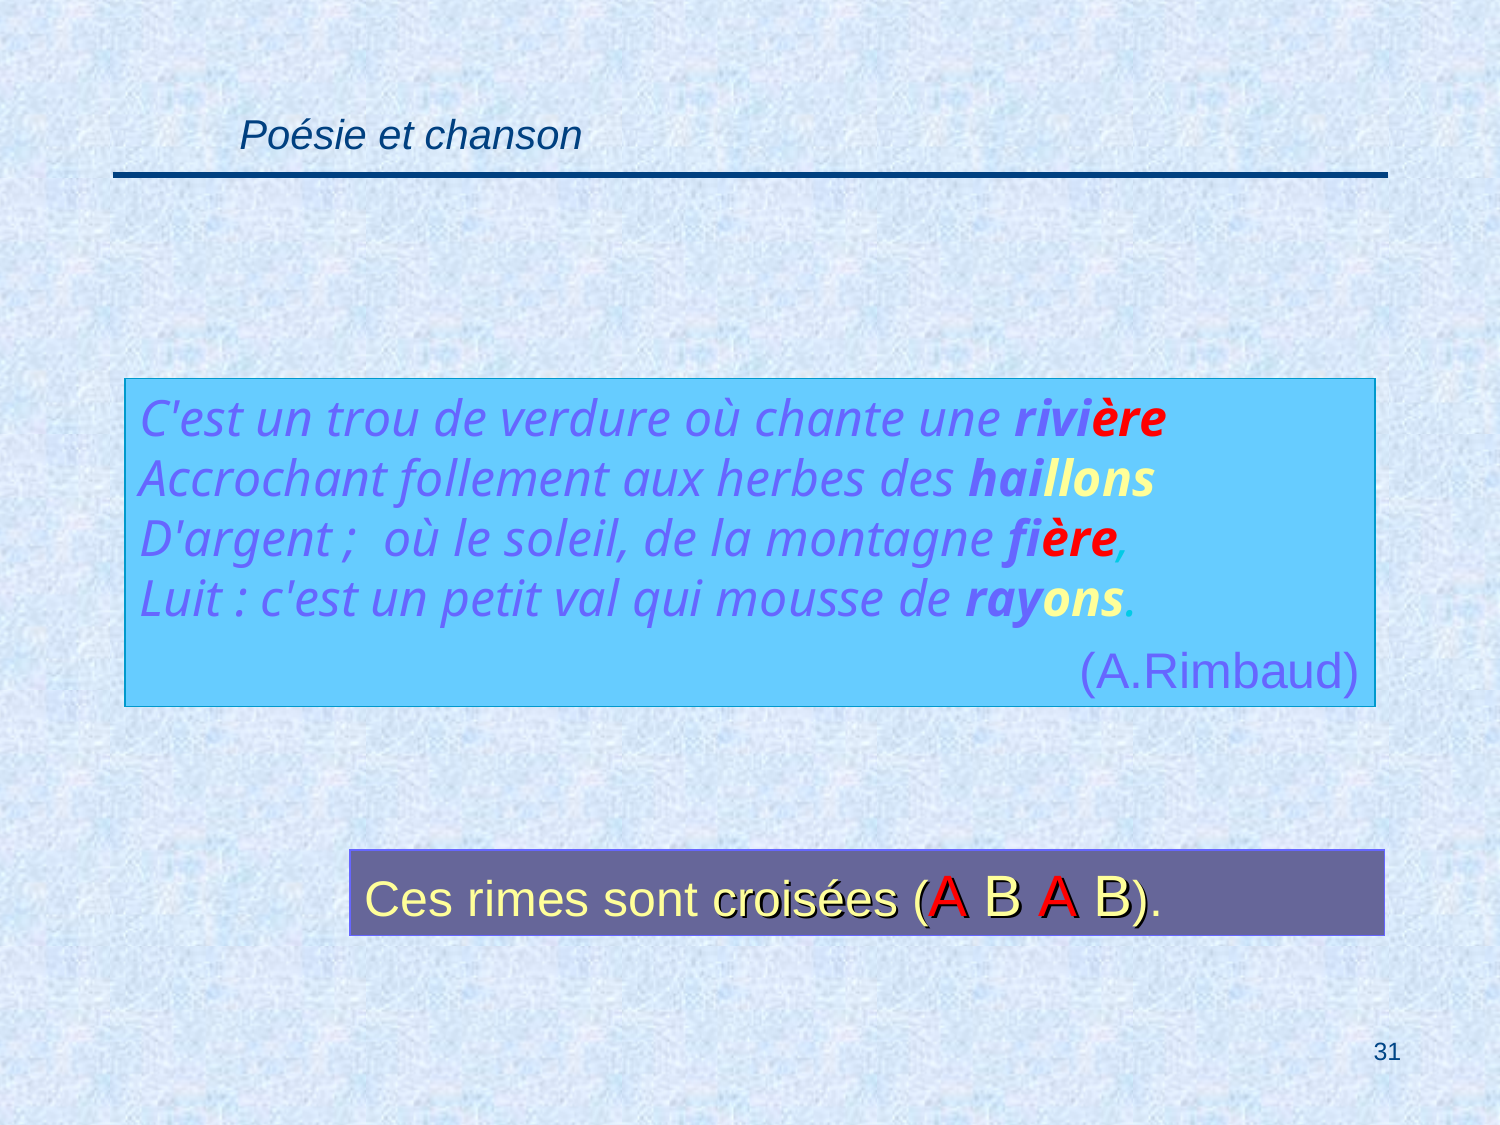

Poésie et chanson
C'est un trou de verdure où chante une rivière
Accrochant follement aux herbes des haillons
D'argent ; où le soleil, de la montagne fière,
Luit : c'est un petit val qui mousse de rayons.
(A.Rimbaud)
Ces rimes sont croisées (A B A B).
31